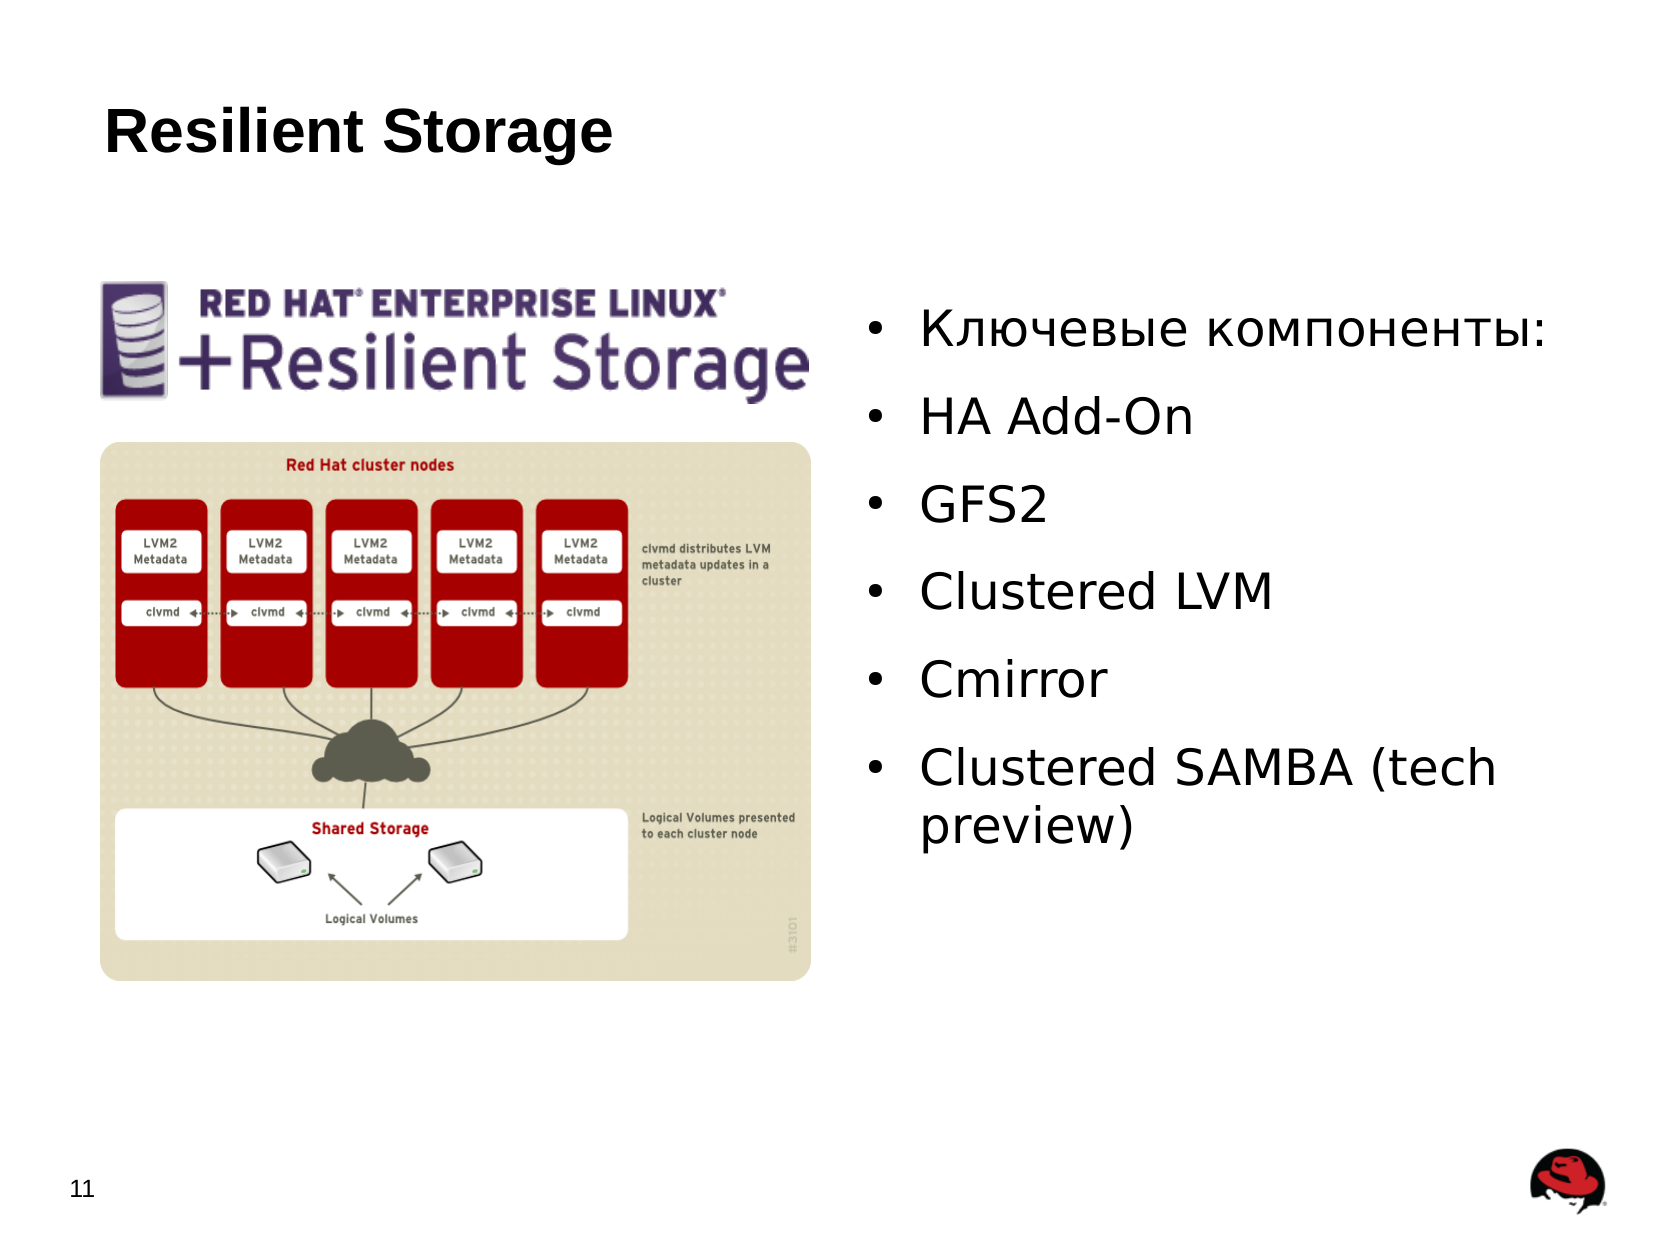

# Resilient Storage
Ключевые компоненты:
HA Add-On
GFS2
Clustered LVM
Cmirror
Clustered SAMBA (tech preview)